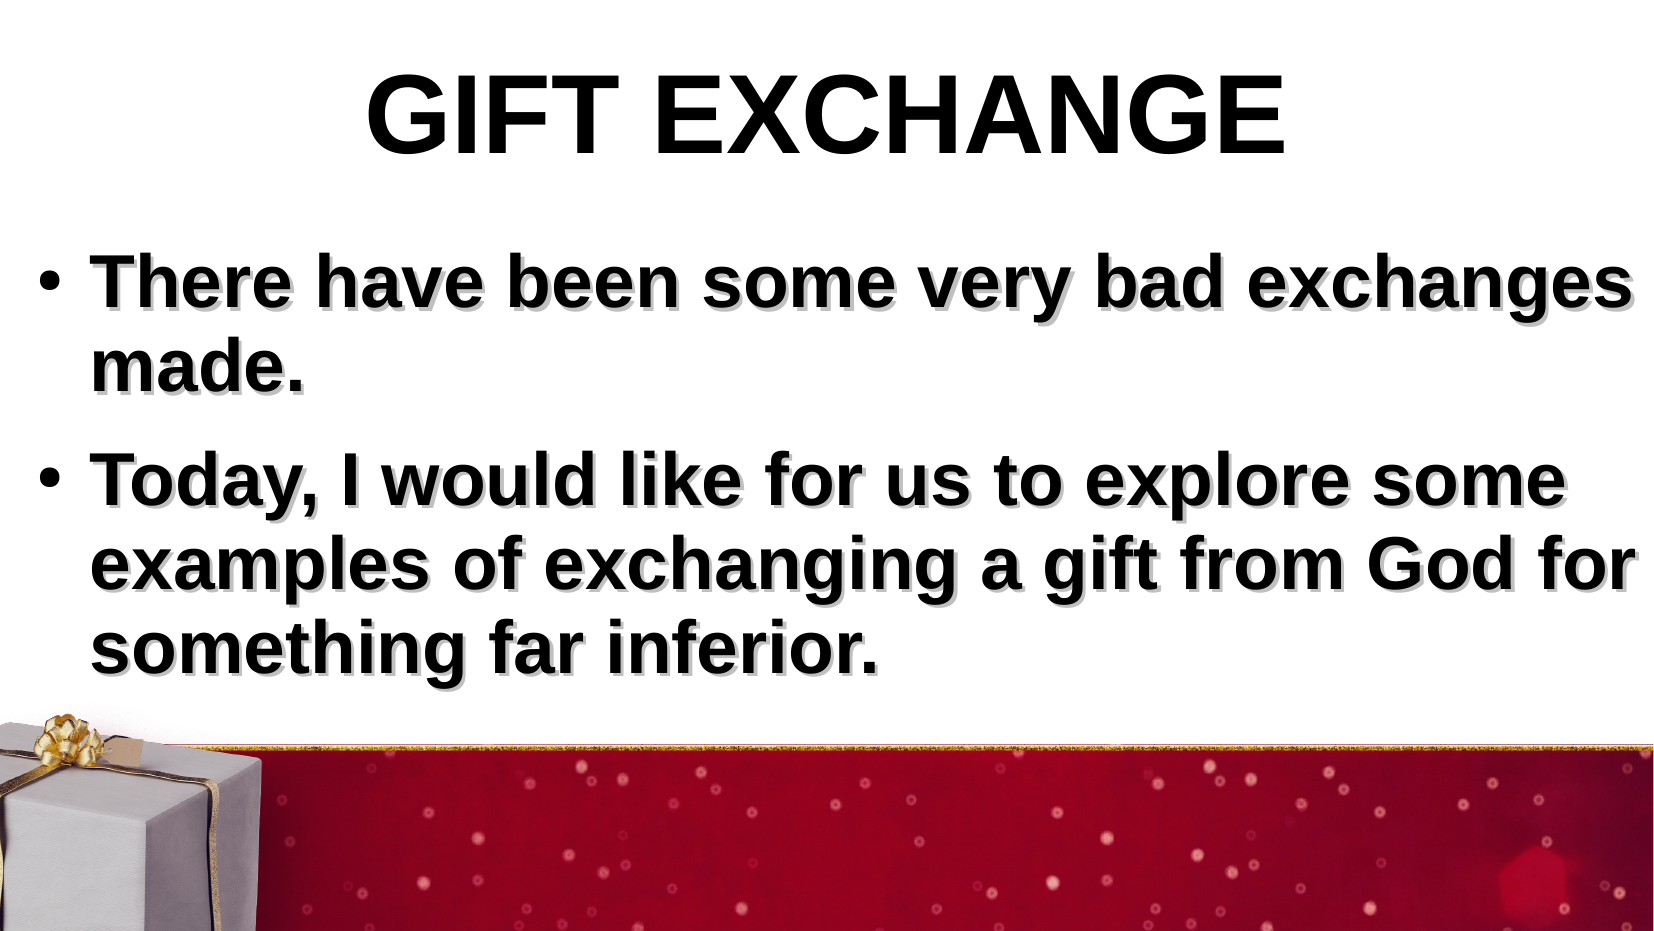

.
# GIFT EXCHANGE
There have been some very bad exchanges made.
Today, I would like for us to explore some examples of exchanging a gift from God for something far inferior.